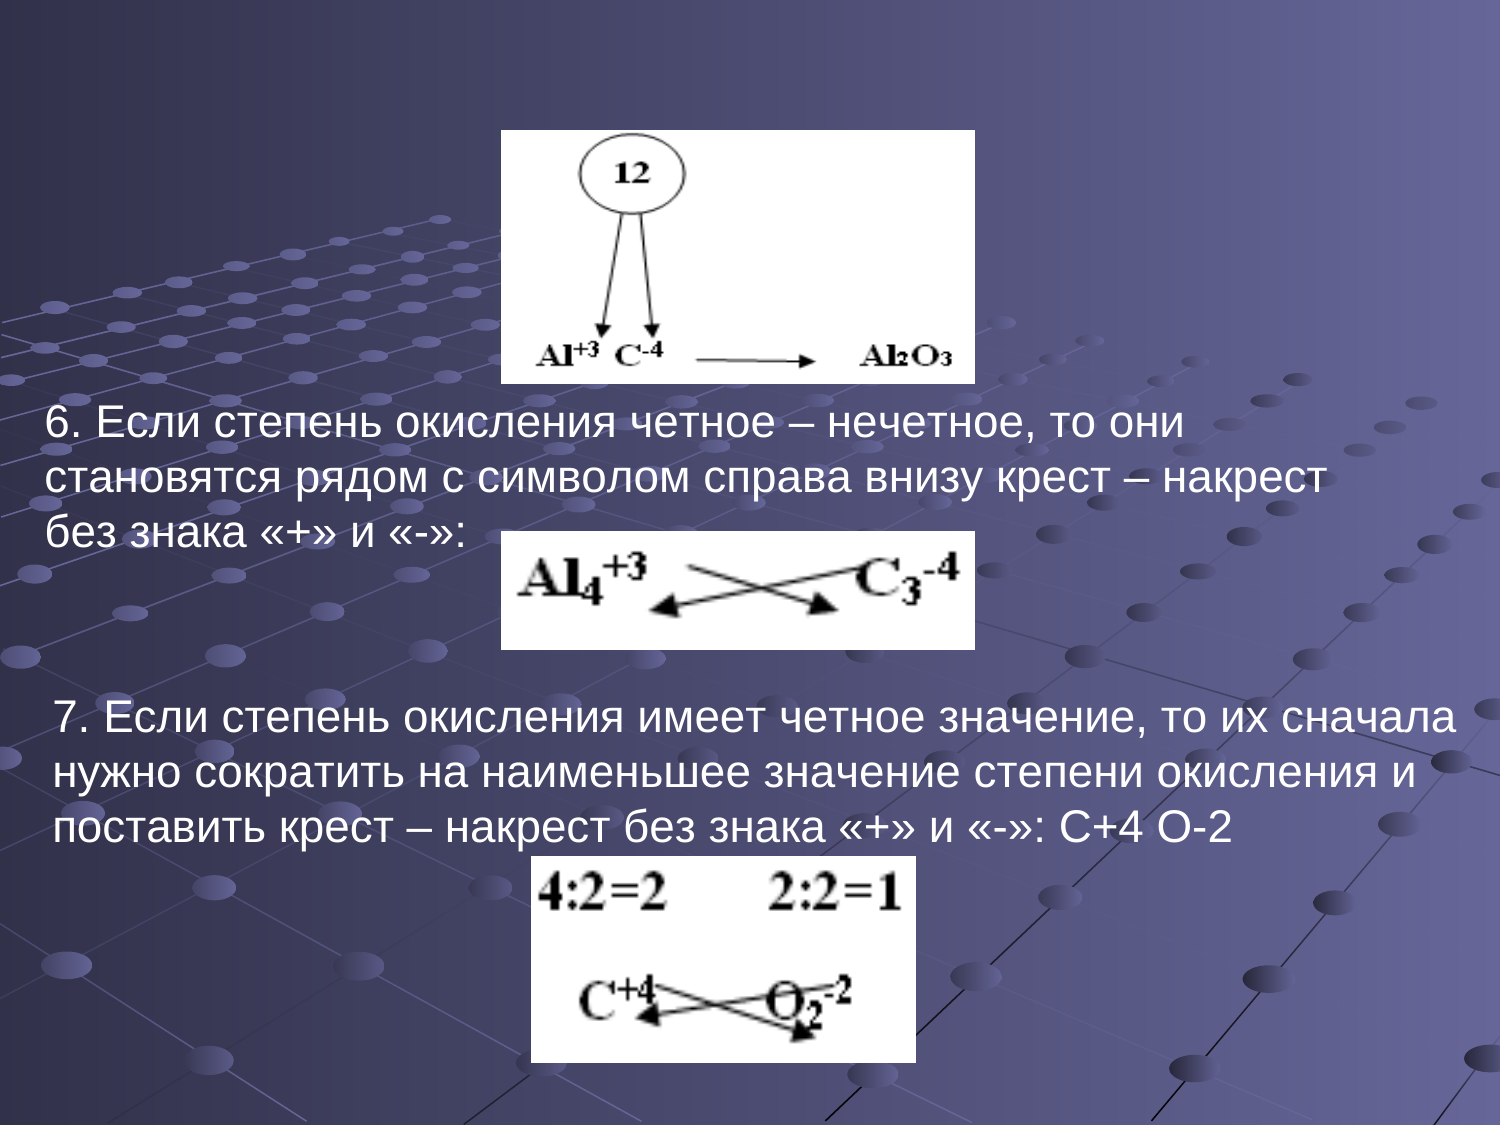

6. Если степень окисления четное – нечетное, то они становятся рядом с символом справа внизу крест – накрест без знака «+» и «-»:
7. Если степень окисления имеет четное значение, то их сначала нужно сократить на наименьшее значение степени окисления и поставить крест – накрест без знака «+» и «-»: С+4 О-2